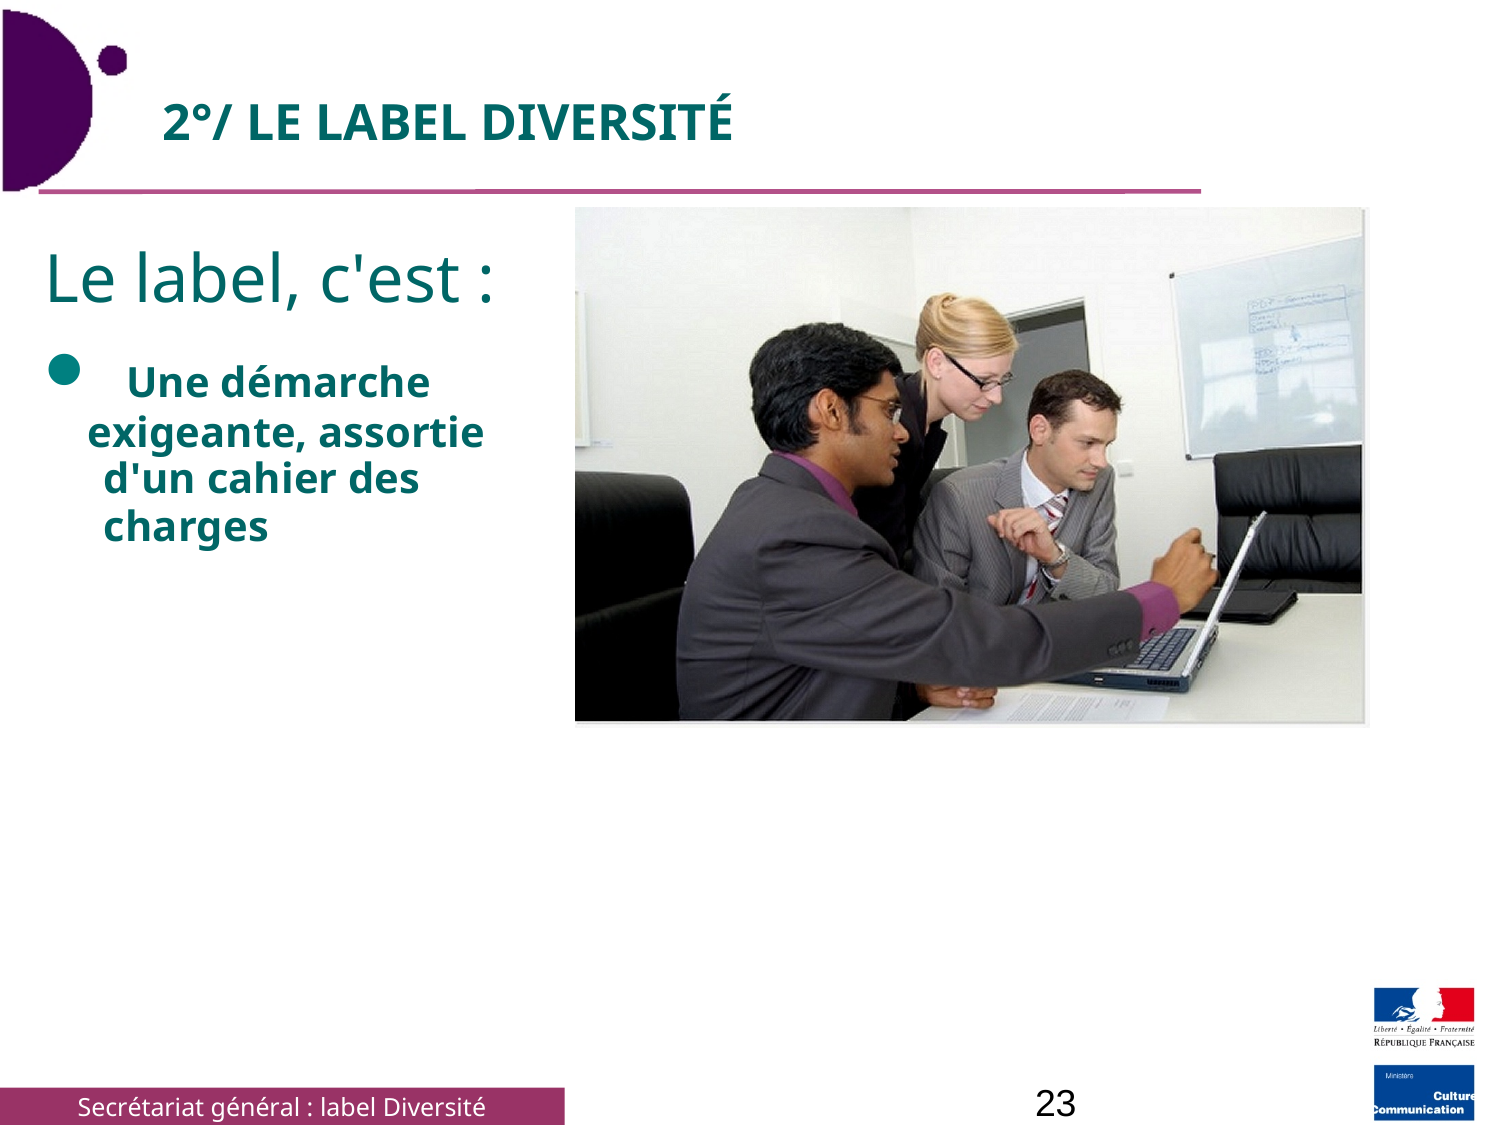

2°/ LE LABEL DIVERSITÉ
Le label, c'est :
 Une démarche 	exigeante, assortie 	d'un cahier des 	 	charges